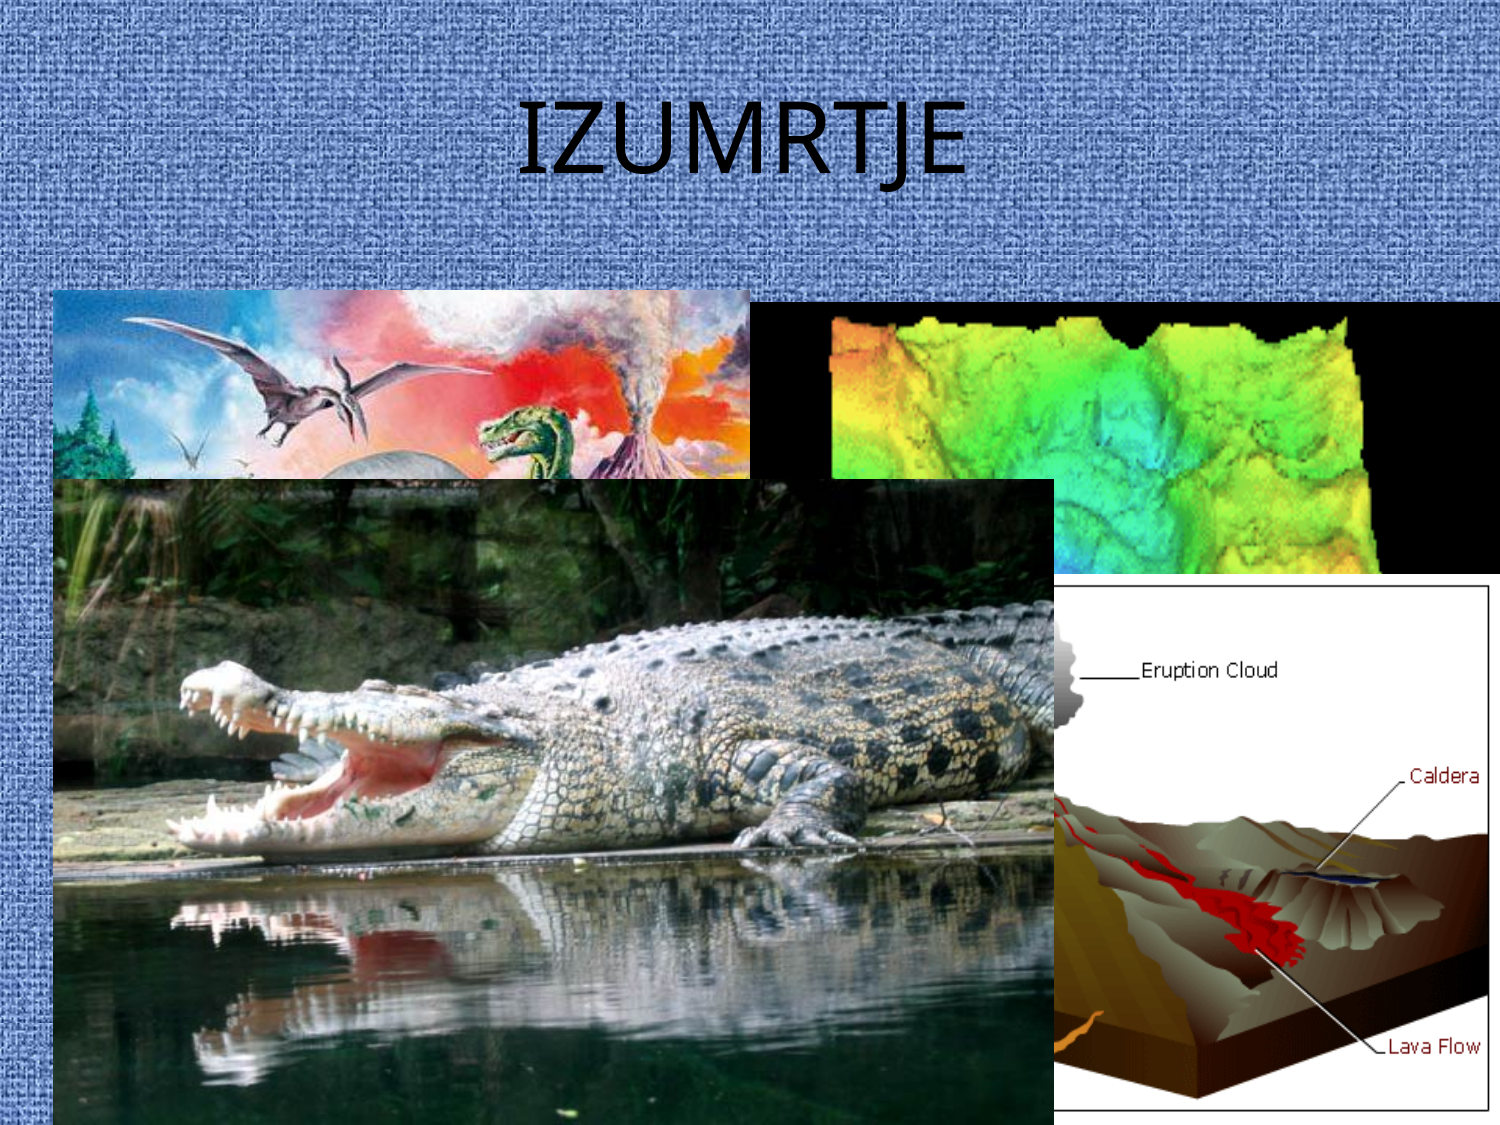

IZUMRTJE
# Trk meteorita
Izbruh vulkana
IZUMRLO:
Pterozavri, dinozavri,
Pleziozavri…
PREŽIVELO:
Plazilci, žuželke…